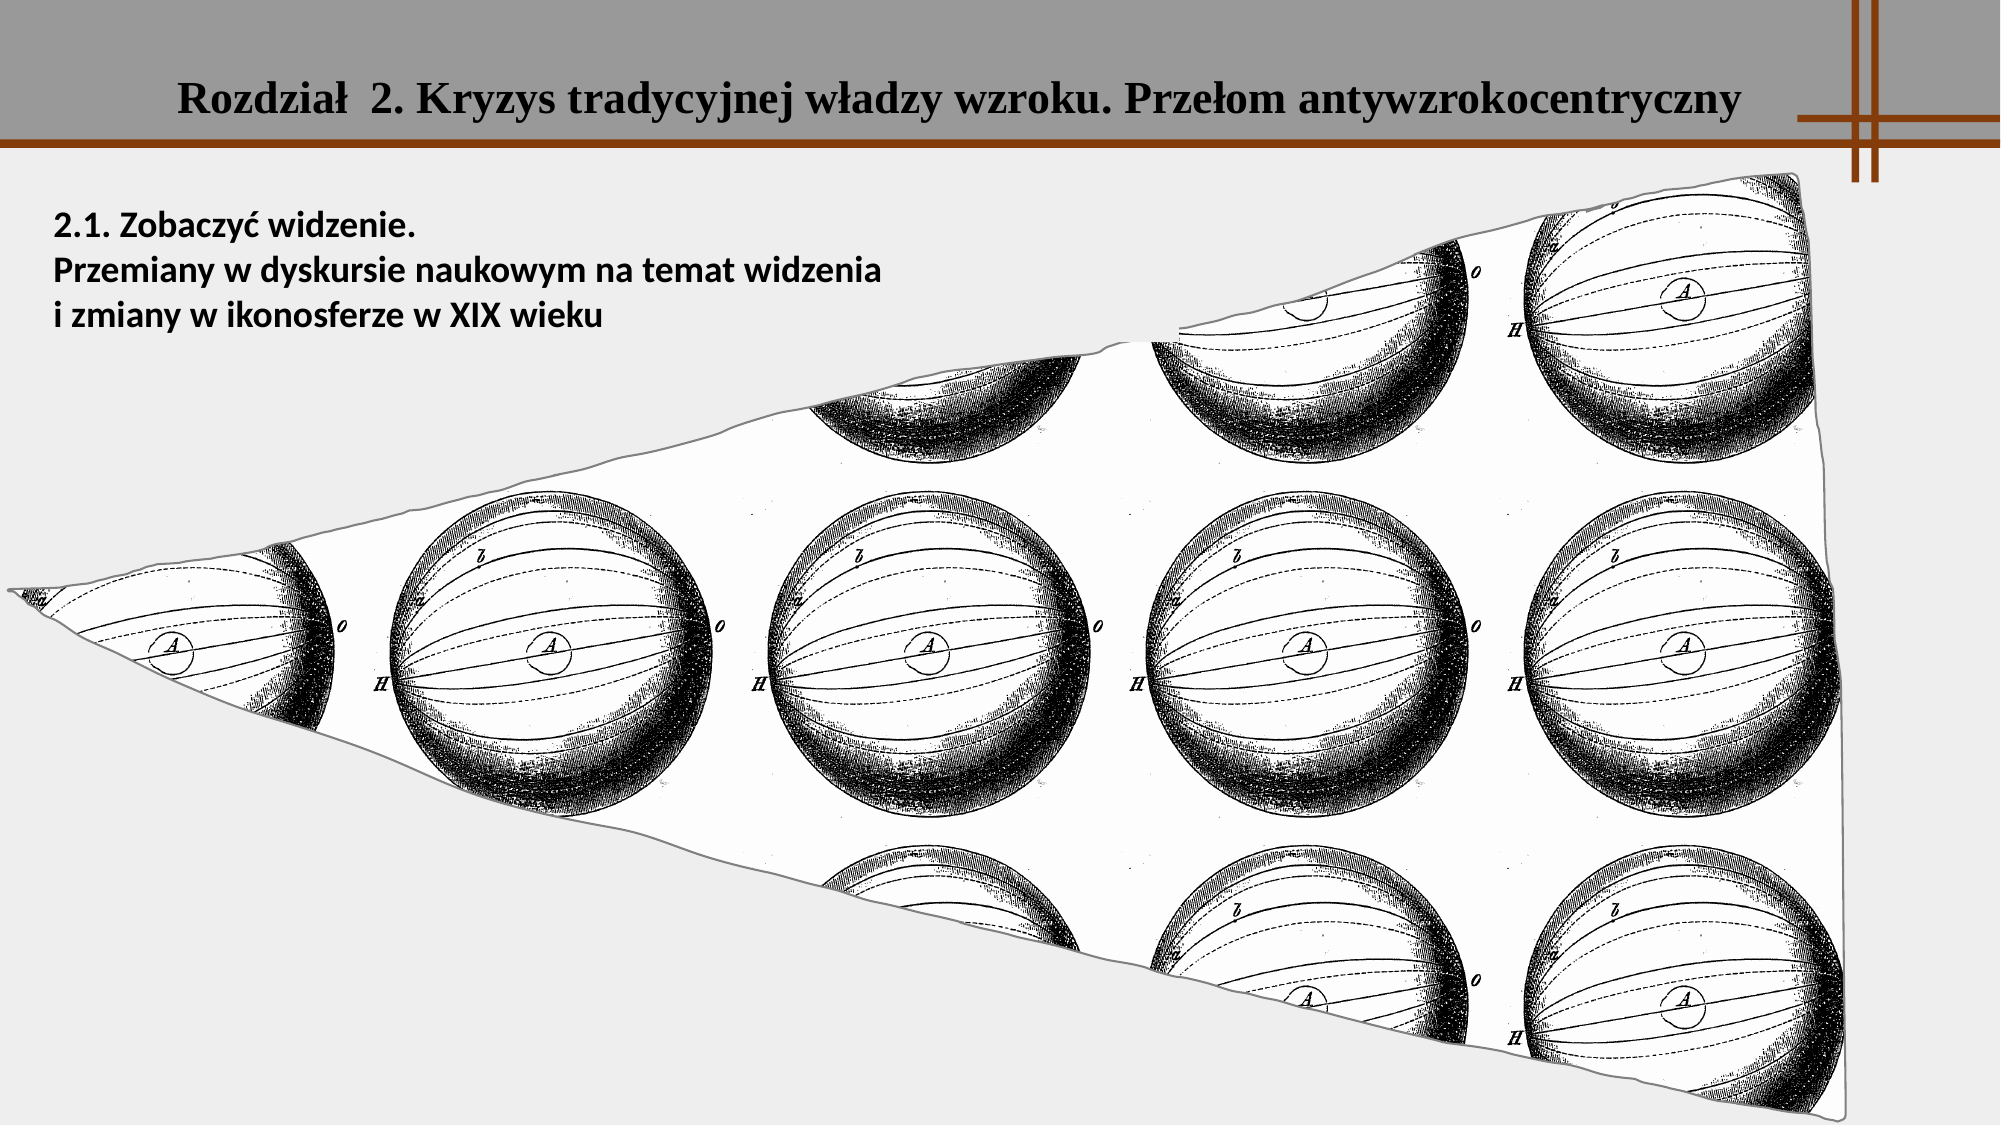

Rozdział 2. Kryzys tradycyjnej władzy wzroku. Przełom antywzrokocentryczny
2.1. Zobaczyć widzenie.
Przemiany w dyskursie naukowym na temat widzenia
i zmiany w ikonosferze w XIX wieku